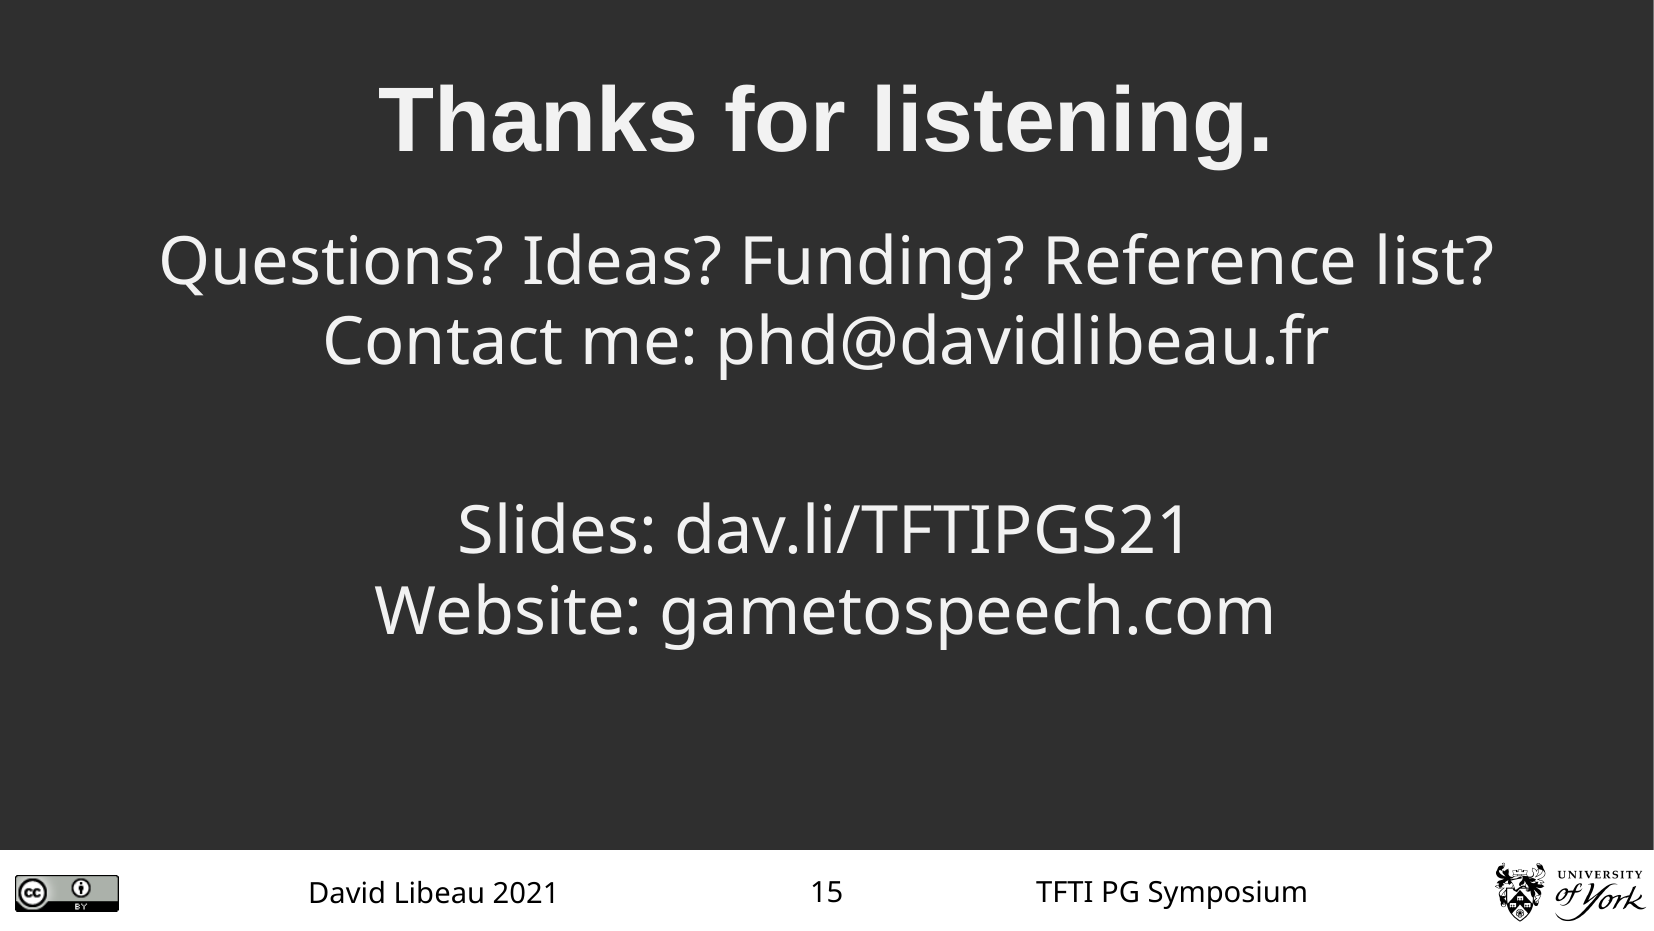

# Thanks for listening.
Questions? Ideas? Funding? Reference list?
Contact me: phd@davidlibeau.fr
Slides: dav.li/TFTIPGS21
Website: gametospeech.com
TFTI PG Symposium
David Libeau 2021